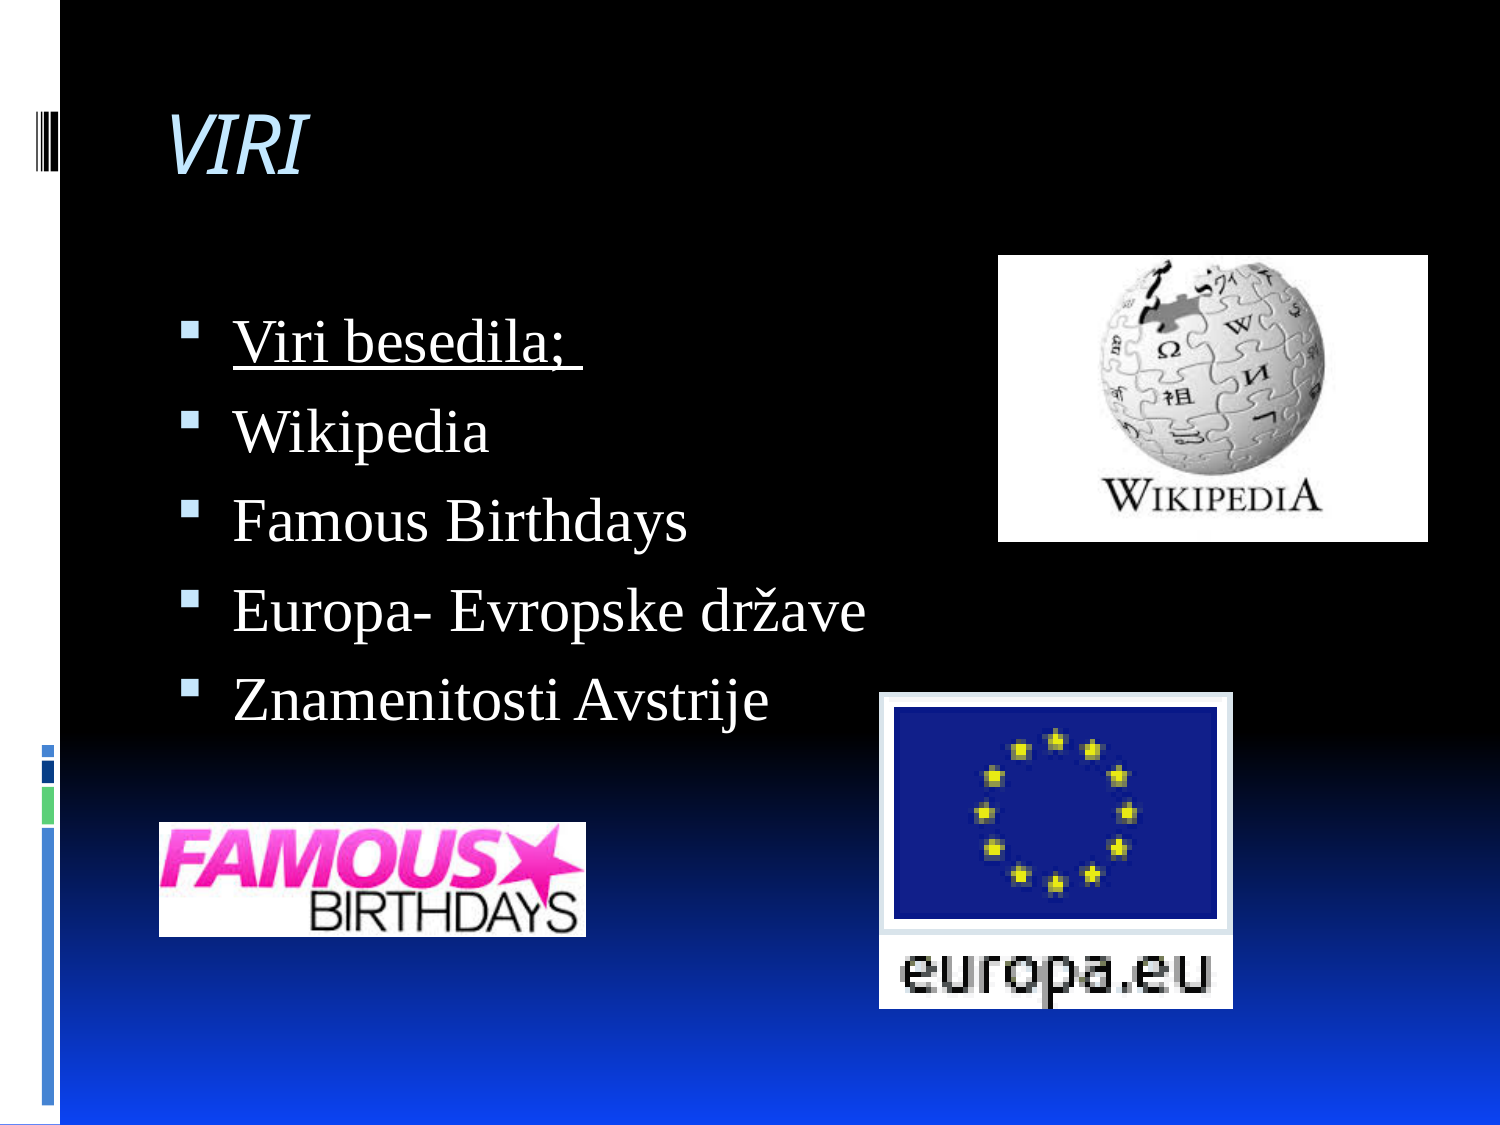

# VIRI
Viri besedila;
Wikipedia
Famous Birthdays
Europa- Evropske države
Znamenitosti Avstrije